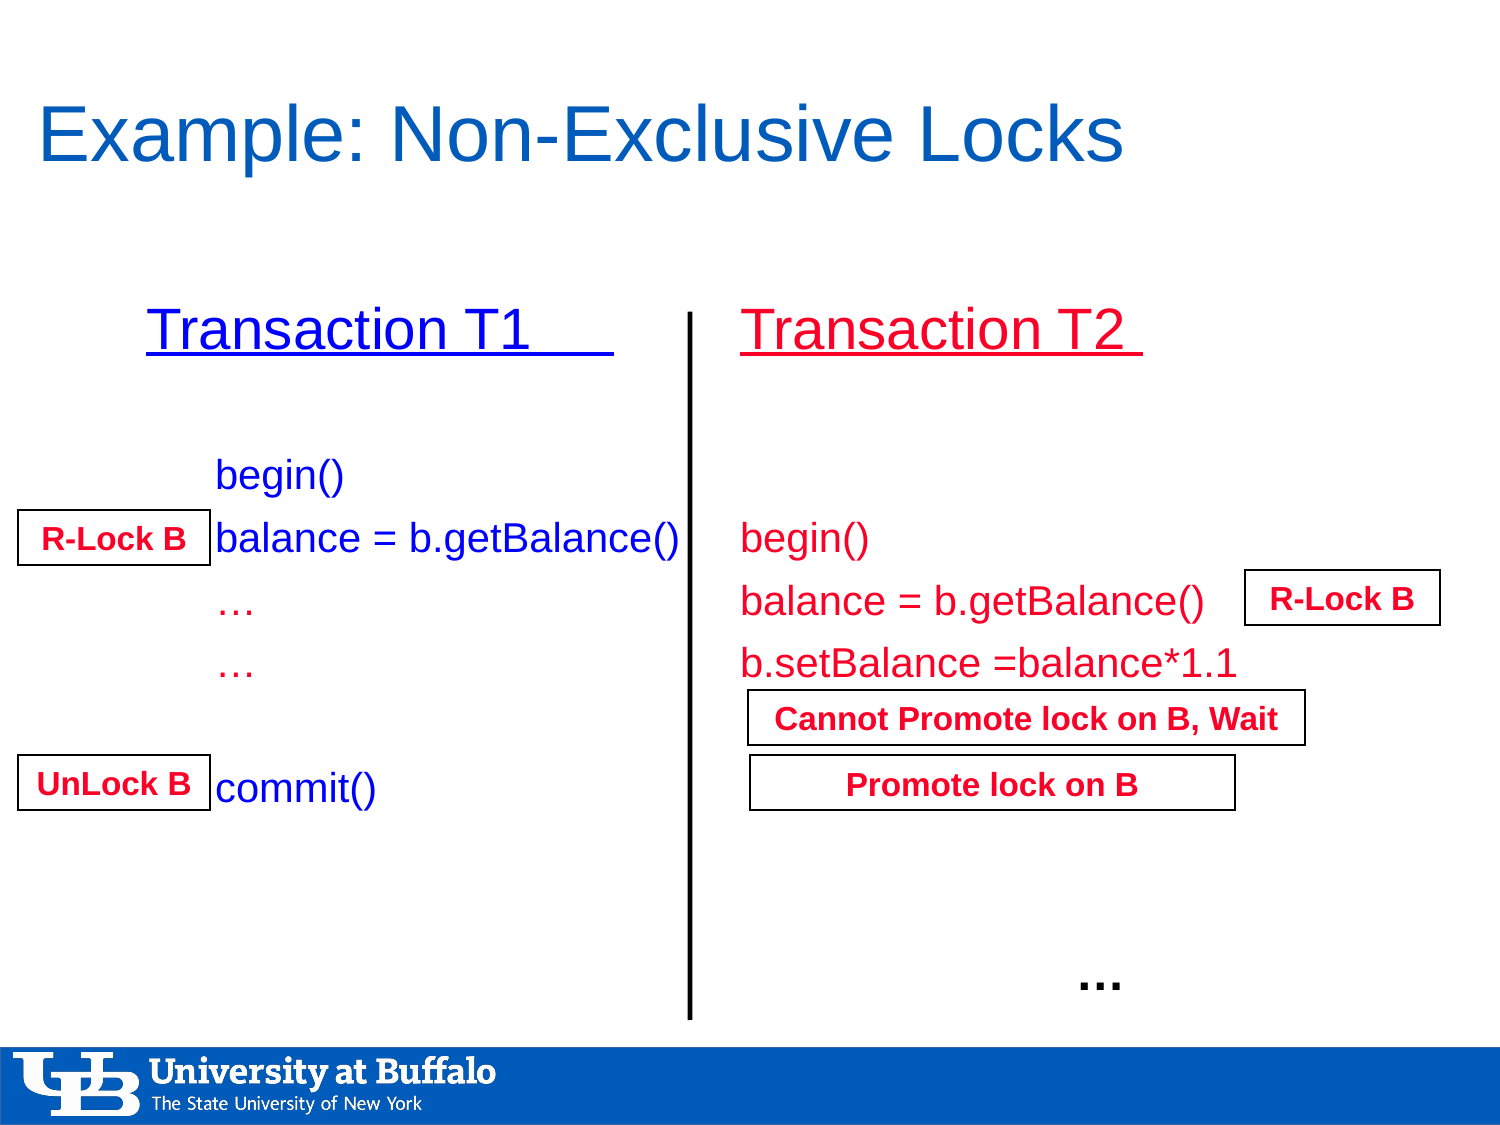

# Example: Non-Exclusive Locks
 Transaction T1 		Transaction T2
 	begin()
 	balance = b.getBalance()	begin()
		…			 			balance = b.getBalance()
		…			 				b.setBalance =balance*1.1
 	commit()
R-Lock B
R-Lock B
Cannot Promote lock on B, Wait
UnLock B
Promote lock on B
…